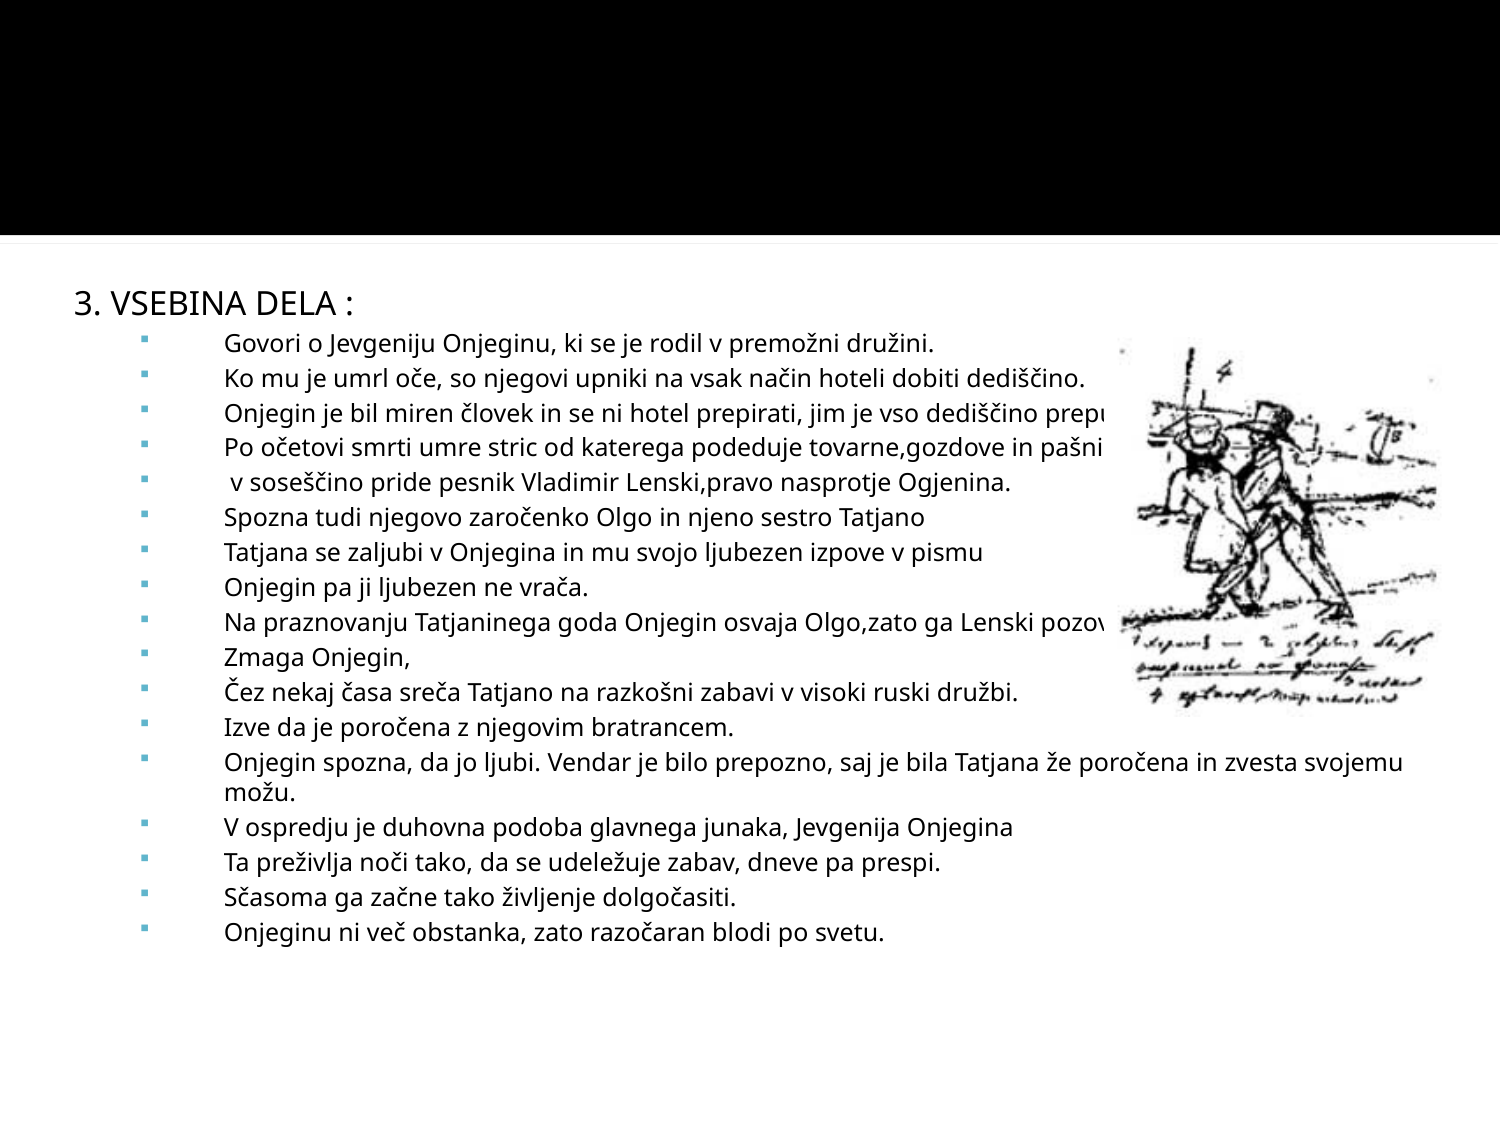

# 3. VSEBINA DELA :
Govori o Jevgeniju Onjeginu, ki se je rodil v premožni družini.
Ko mu je umrl oče, so njegovi upniki na vsak način hoteli dobiti dediščino.
Onjegin je bil miren človek in se ni hotel prepirati, jim je vso dediščino prepustil.
Po očetovi smrti umre stric od katerega podeduje tovarne,gozdove in pašnike.
 v soseščino pride pesnik Vladimir Lenski,pravo nasprotje Ogjenina.
Spozna tudi njegovo zaročenko Olgo in njeno sestro Tatjano
Tatjana se zaljubi v Onjegina in mu svojo ljubezen izpove v pismu
Onjegin pa ji ljubezen ne vrača.
Na praznovanju Tatjaninega goda Onjegin osvaja Olgo,zato ga Lenski pozove v dvoboj.
Zmaga Onjegin,
Čez nekaj časa sreča Tatjano na razkošni zabavi v visoki ruski družbi.
Izve da je poročena z njegovim bratrancem.
Onjegin spozna, da jo ljubi. Vendar je bilo prepozno, saj je bila Tatjana že poročena in zvesta svojemu možu.
V ospredju je duhovna podoba glavnega junaka, Jevgenija Onjegina
Ta preživlja noči tako, da se udeležuje zabav, dneve pa prespi.
Sčasoma ga začne tako življenje dolgočasiti.
Onjeginu ni več obstanka, zato razočaran blodi po svetu.